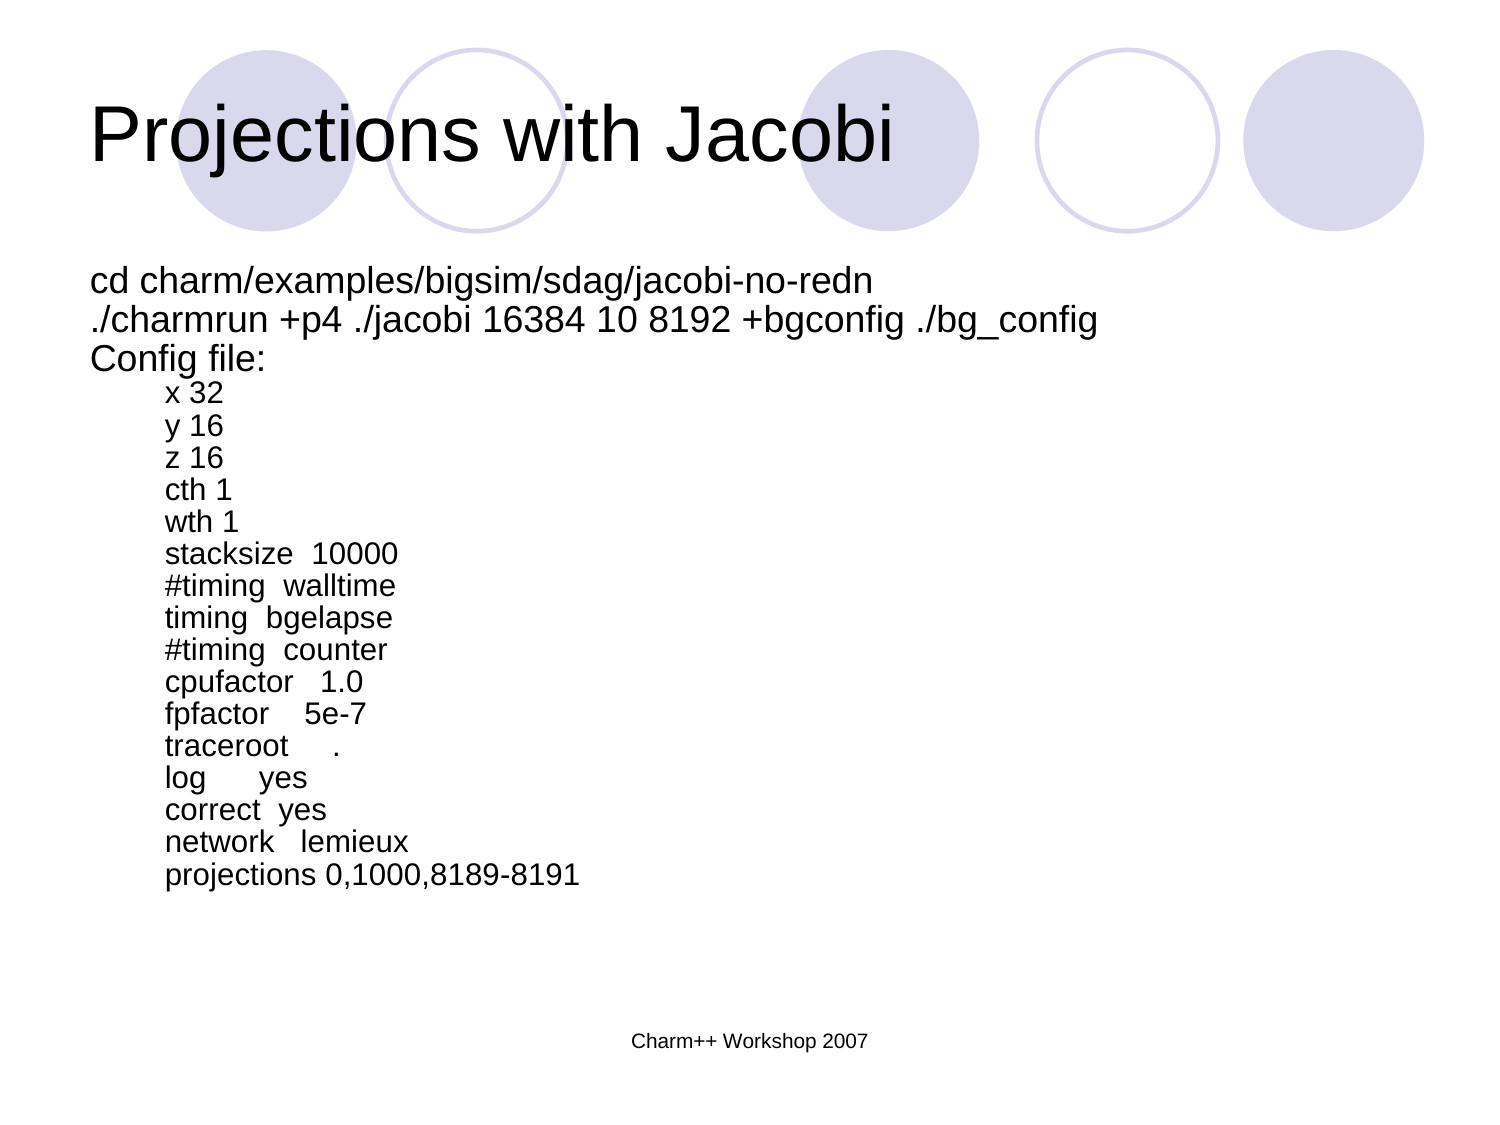

# Projections with Jacobi
cd charm/examples/bigsim/sdag/jacobi-no-redn
./charmrun +p4 ./jacobi 16384 10 8192 +bgconfig ./bg_config
Config file:
x 32
y 16
z 16
cth 1
wth 1
stacksize 10000
#timing walltime
timing bgelapse
#timing counter
cpufactor 1.0
fpfactor 5e-7
traceroot .
log yes
correct yes
network lemieux
projections 0,1000,8189-8191
Charm++ Workshop 2007